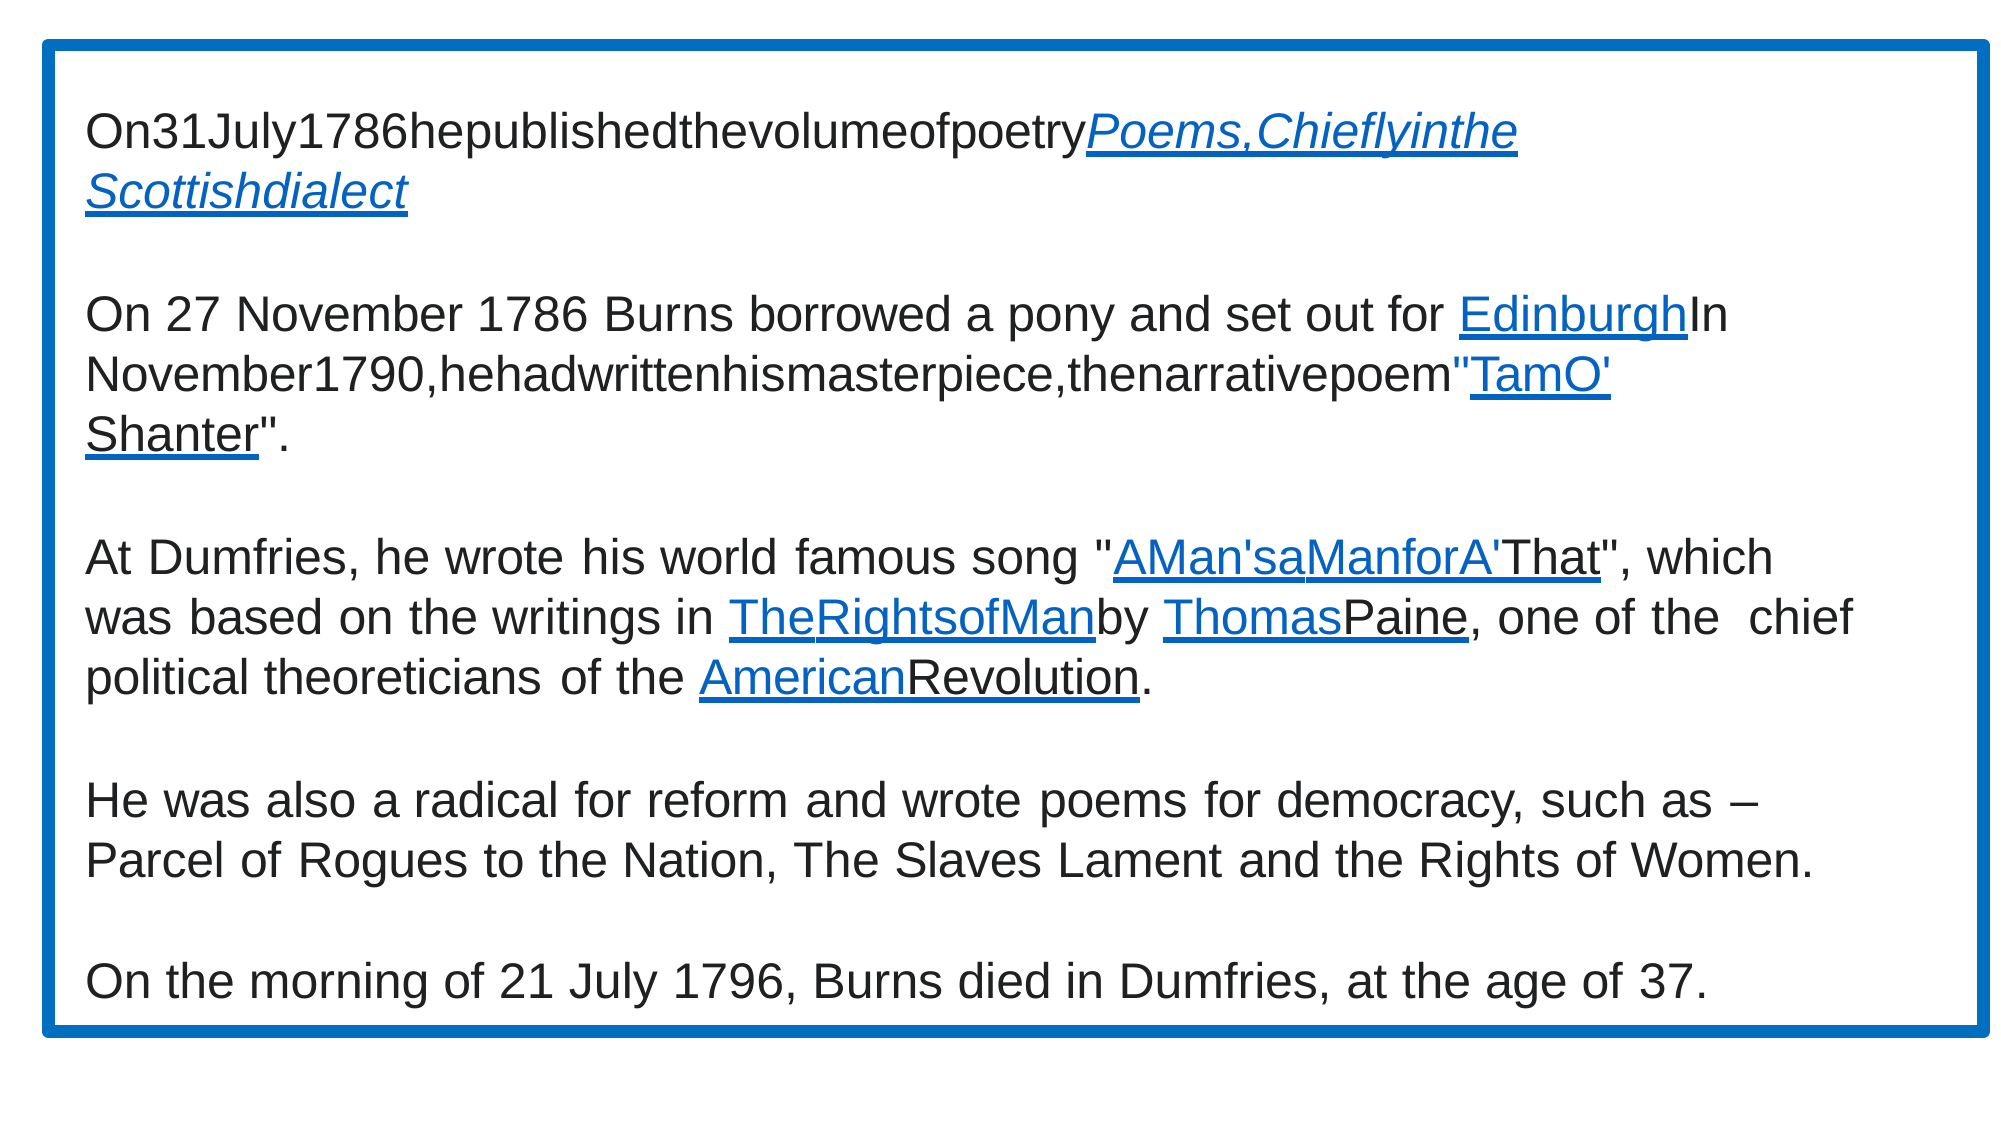

On31July1786hepublishedthevolumeofpoetryPoems,Chieflyinthe
Scottishdialect
On 27 November 1786 Burns borrowed a pony and set out for EdinburghIn November1790,hehadwrittenhismasterpiece,thenarrativepoem"TamO'Shanter".
At Dumfries, he wrote his world famous song "AMan'saManforA'That", which was based on the writings in TheRightsofManby ThomasPaine, one of the chief political theoreticians of the AmericanRevolution.
He was also a radical for reform and wrote poems for democracy, such as –
Parcel of Rogues to the Nation, The Slaves Lament and the Rights of Women.
On the morning of 21 July 1796, Burns died in Dumfries, at the age of 37.